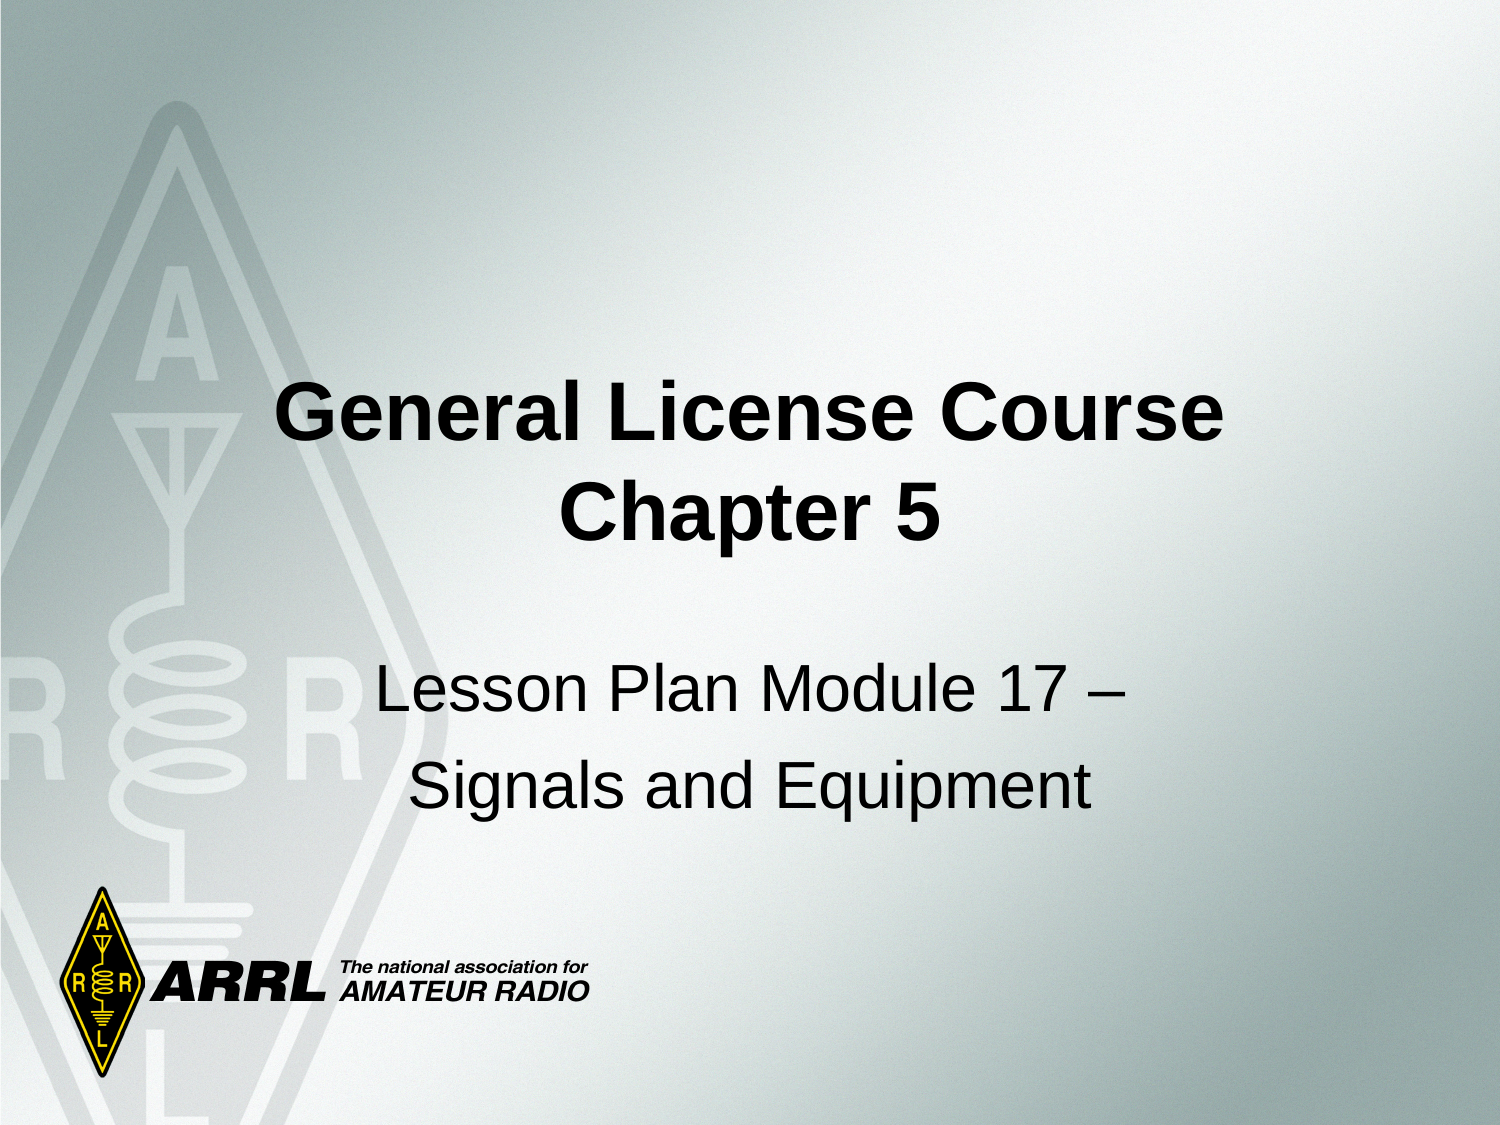

# General License Course Chapter 5
Lesson Plan Module 17 –
Signals and Equipment